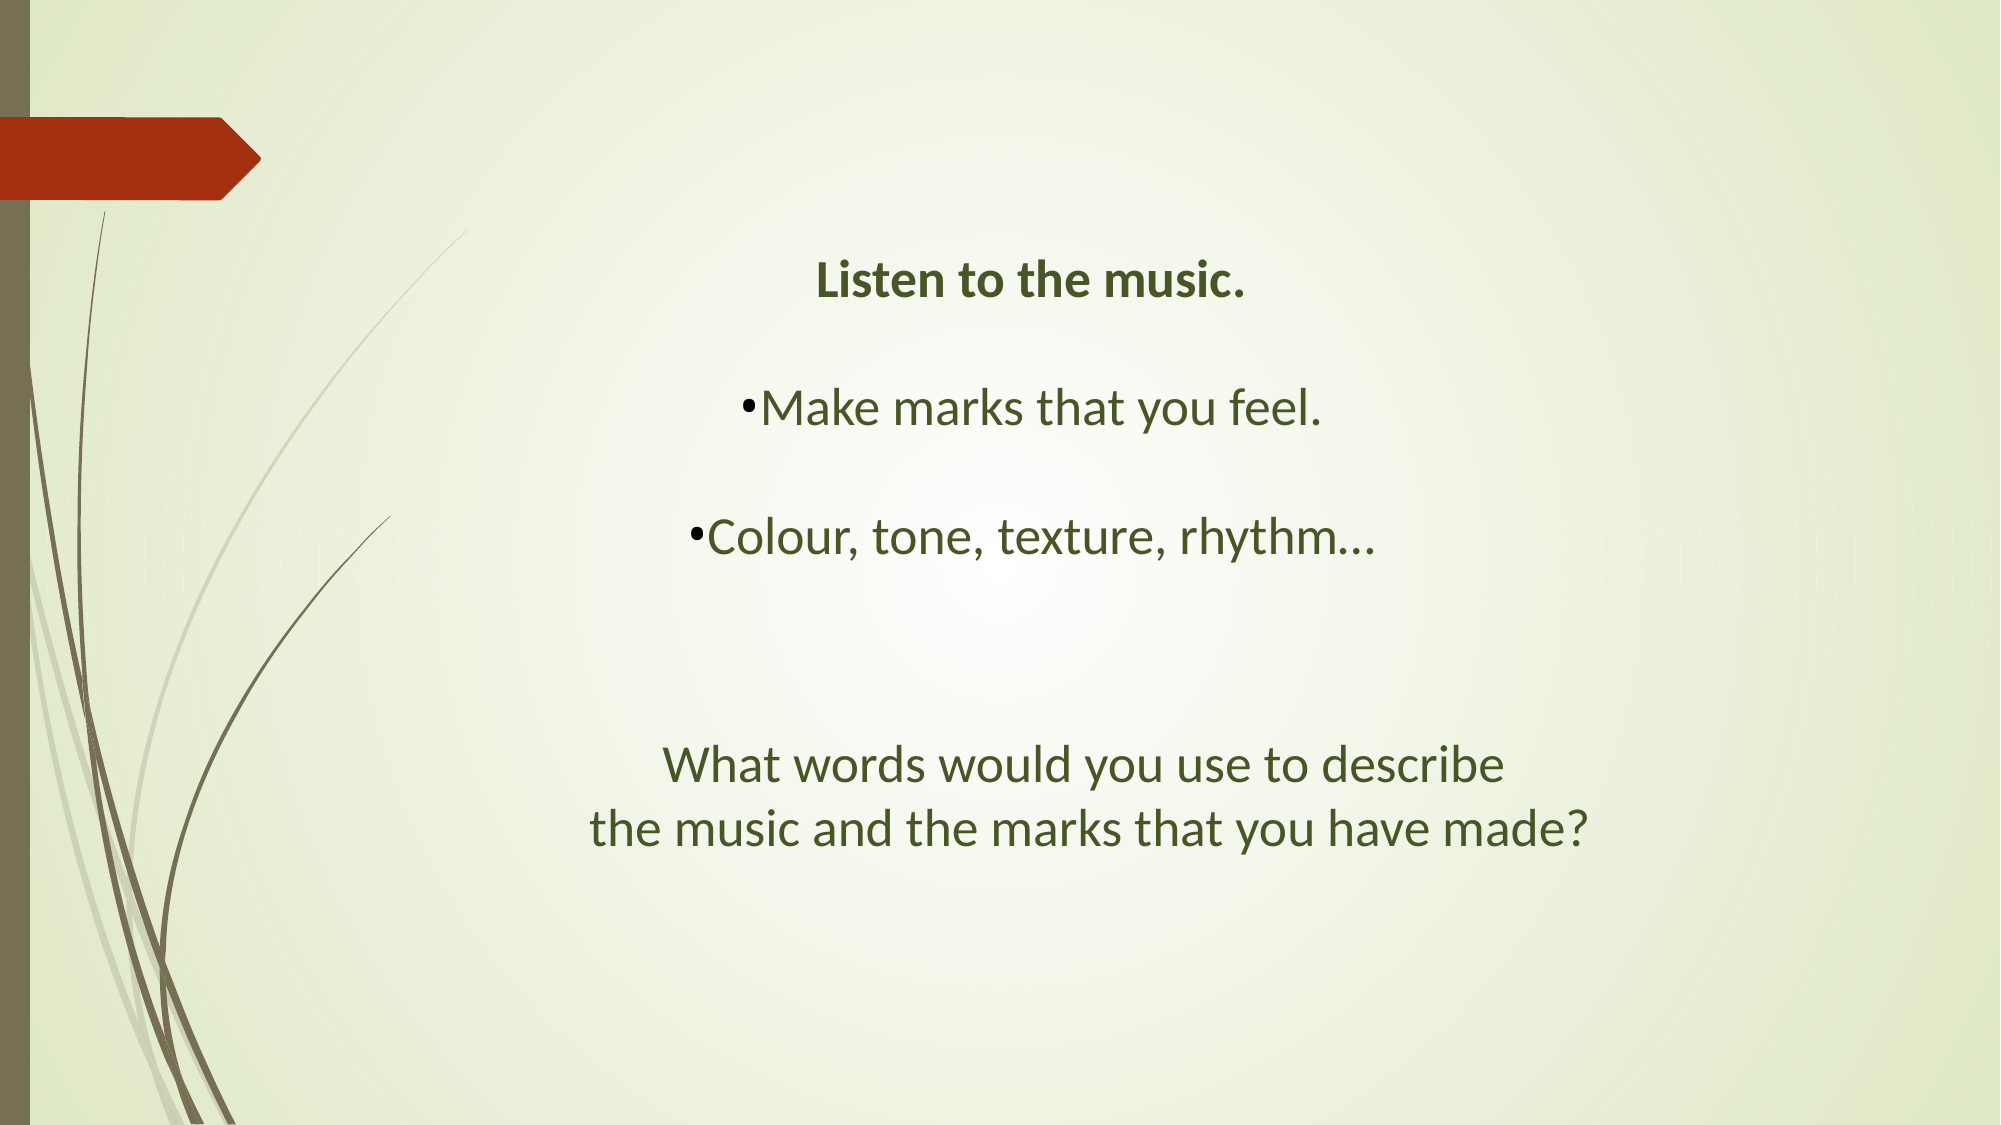

Listen to the music.
Make marks that you feel.
Colour, tone, texture, rhythm…
What words would you use to describe
 the music and the marks that you have made?